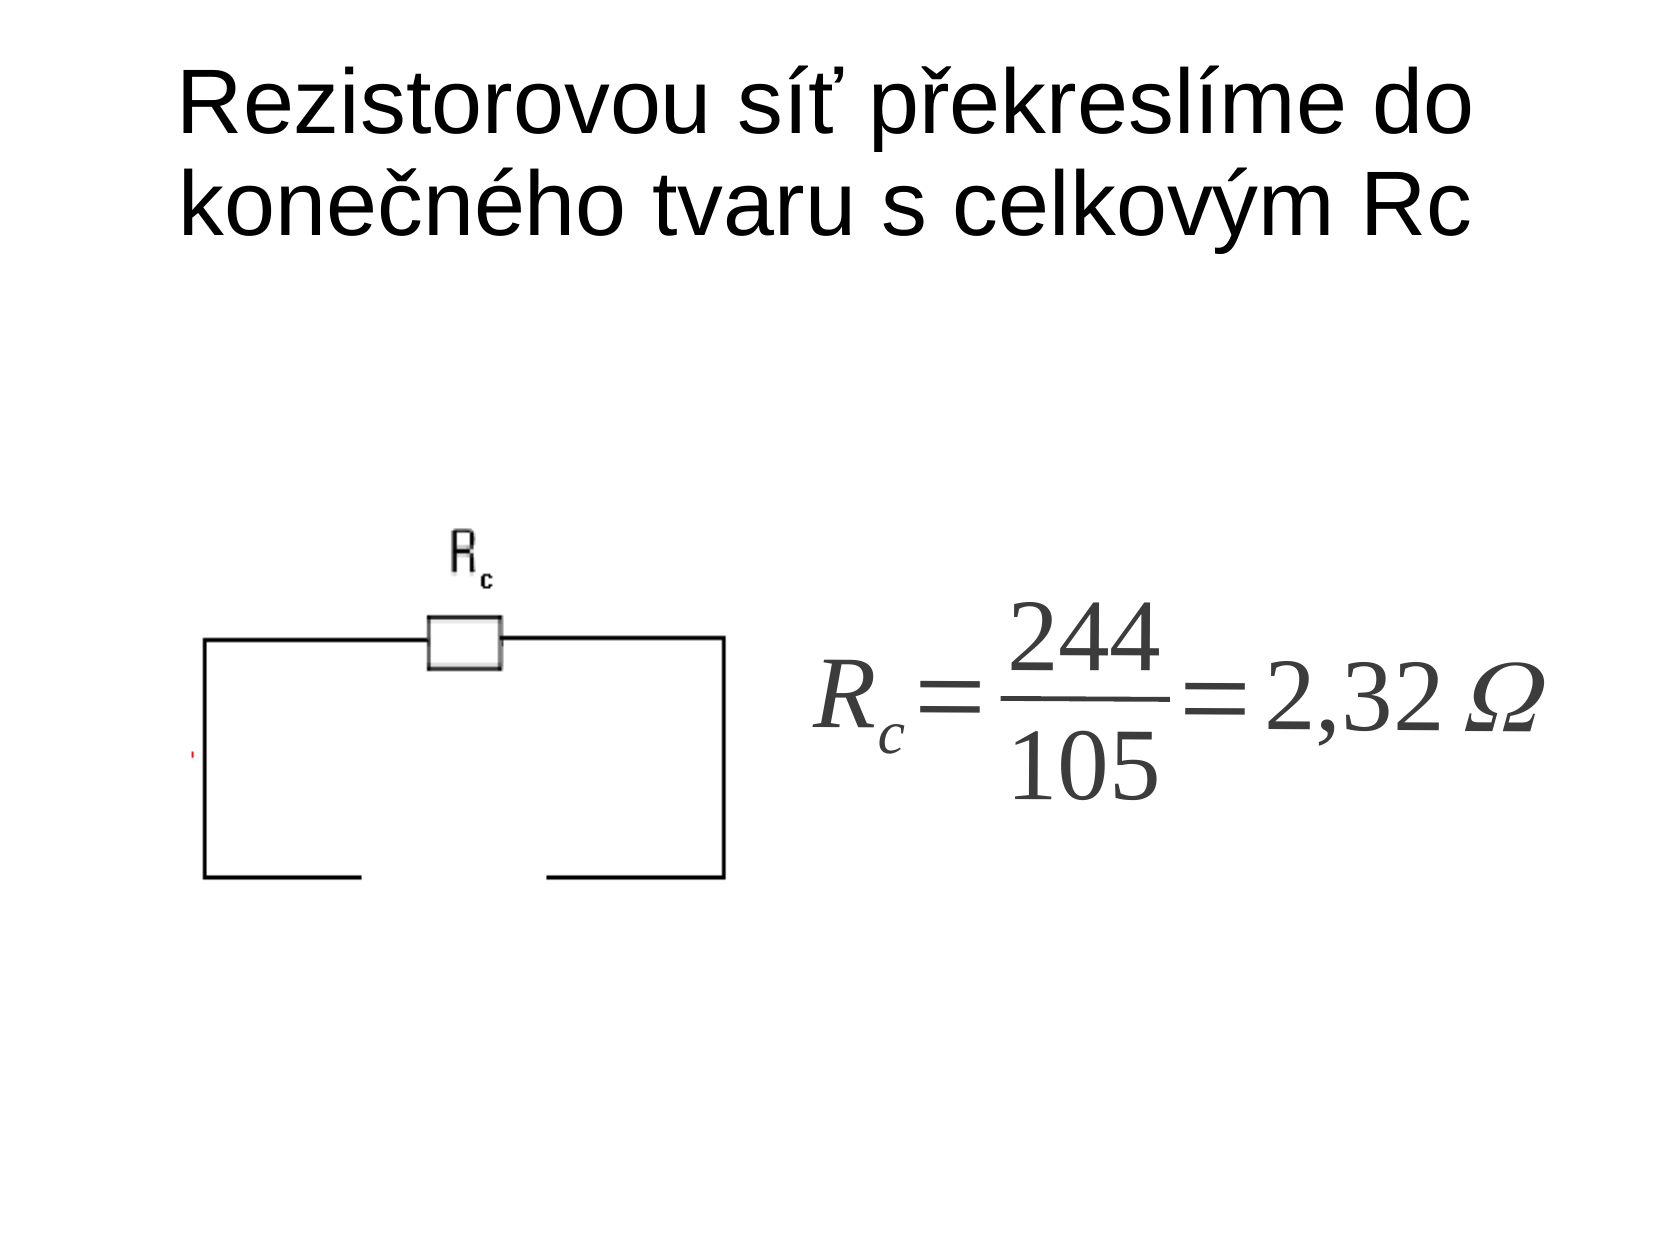

# Rezistorovou síť překreslíme do konečného tvaru s celkovým Rc